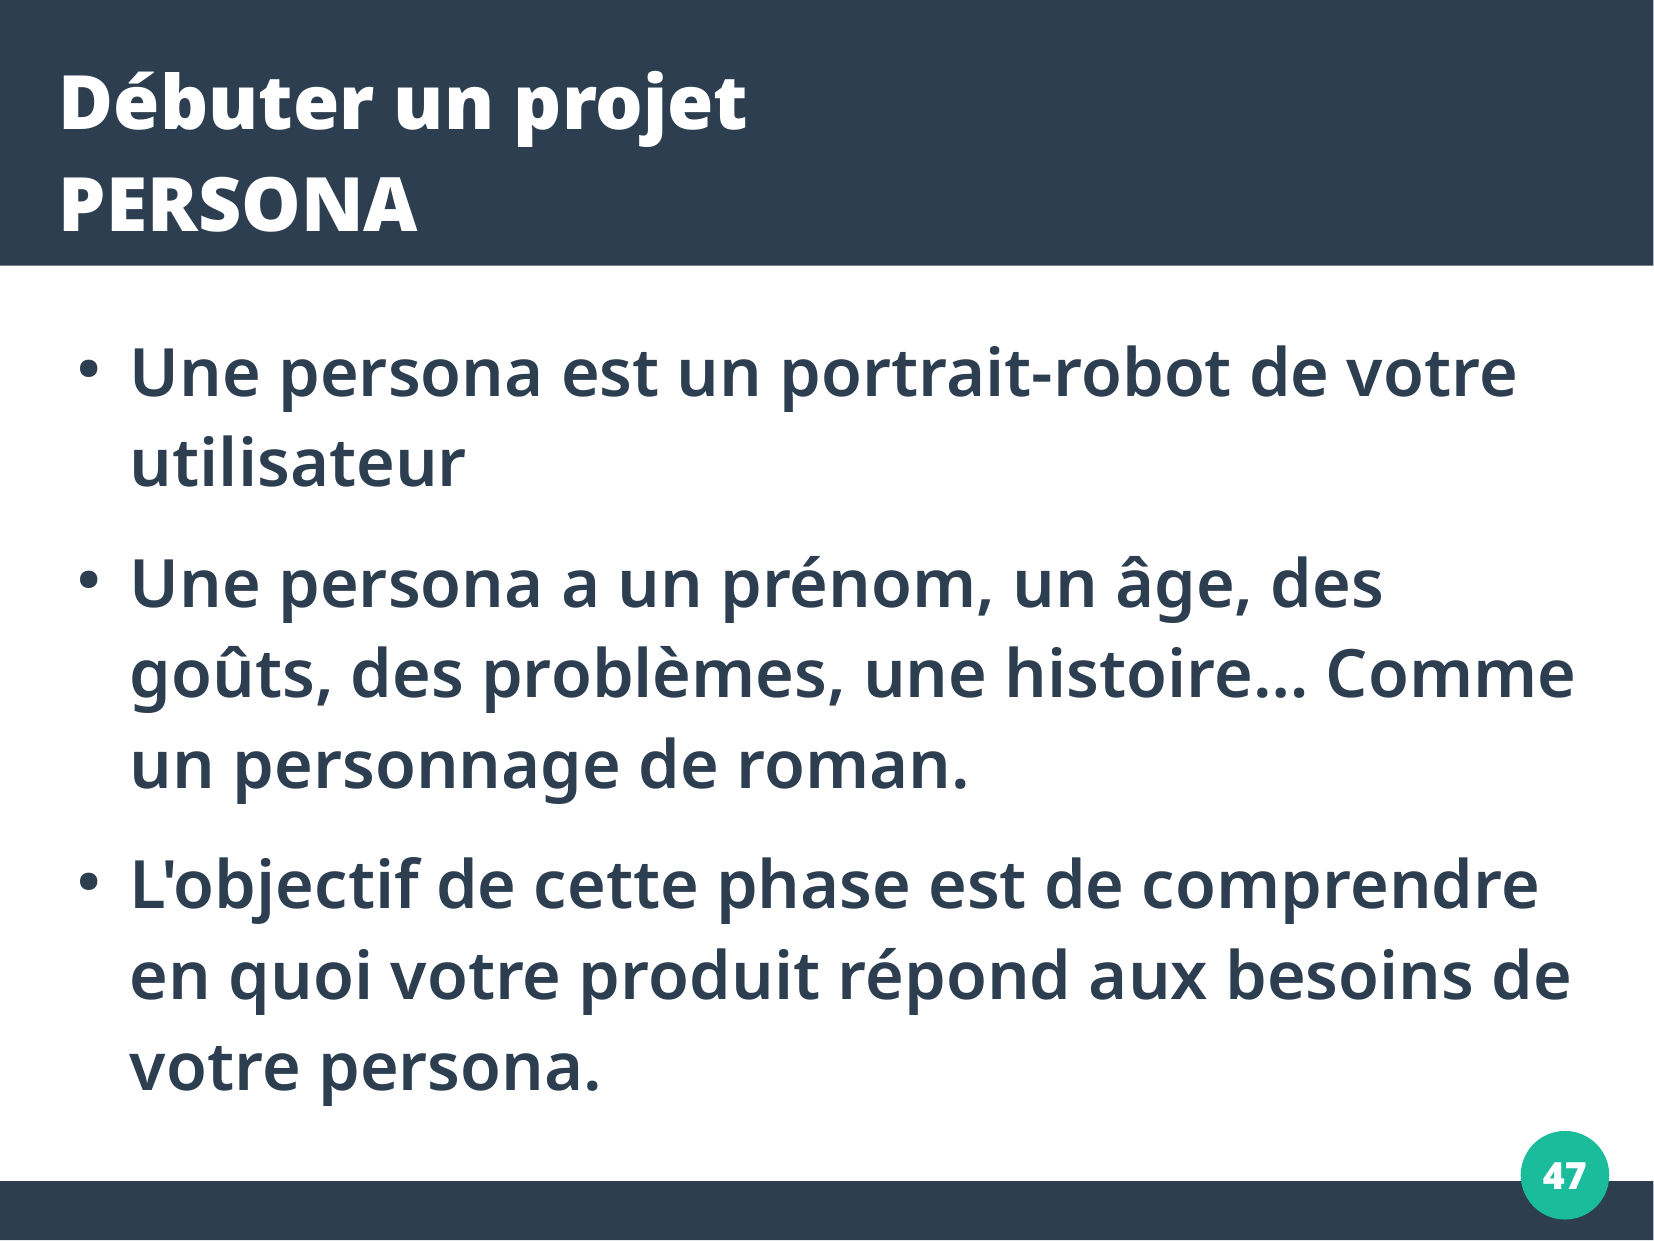

# Débuter un projet PERSONA
Une persona est un portrait-robot de votre utilisateur
Une persona a un prénom, un âge, des goûts, des problèmes, une histoire… Comme un personnage de roman.
L'objectif de cette phase est de comprendre en quoi votre produit répond aux besoins de votre persona.
47